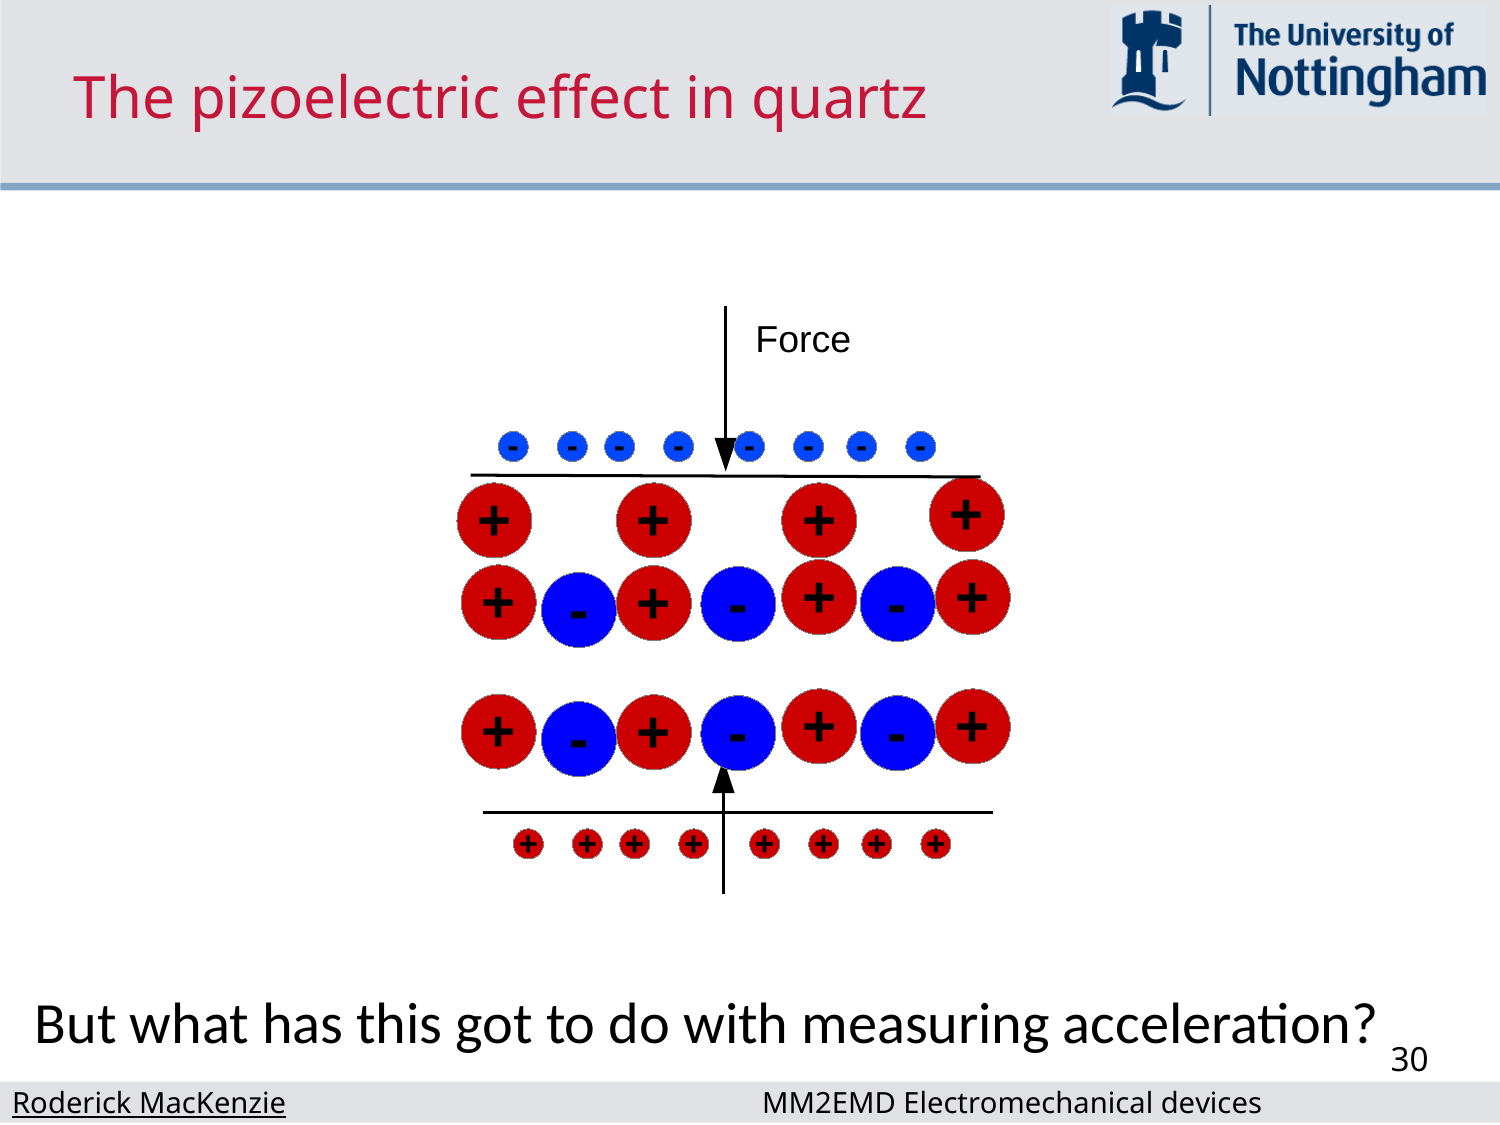

# The pizoelectric effect in quartz
Force
-
-
-
-
-
-
-
-
+
+
+
+
+
+
+
+
-
-
-
+
+
+
+
-
-
-
+
+
+
+
+
+
+
+
But what has this got to do with measuring acceleration?